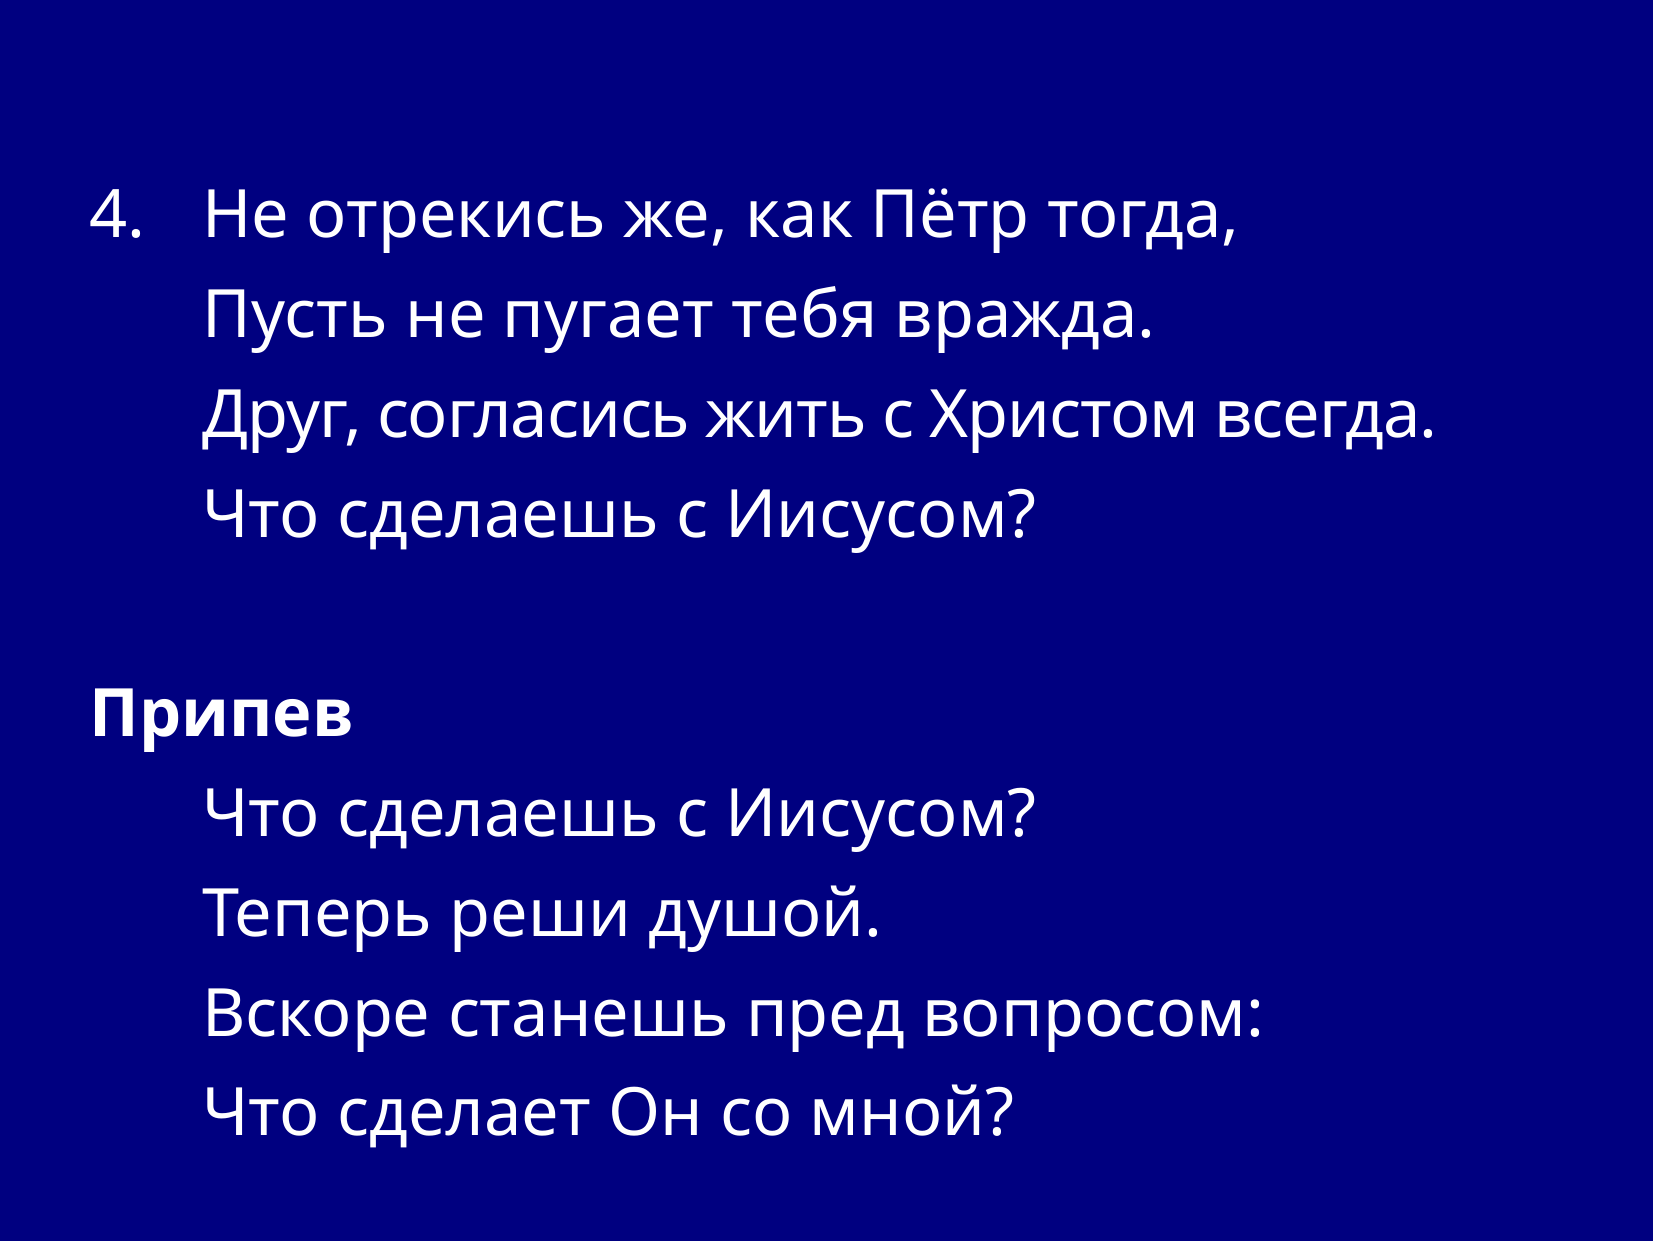

4.	Не отрекись же, как Пётр тогда,
	Пусть не пугает тебя вражда.
	Друг, согласись жить с Христом всегда.
	Что сделаешь с Иисусом?
Припев
	Что сделаешь с Иисусом?
	Теперь реши душой.
	Вскоре станешь пред вопросом:
	Что сделает Он со мной?